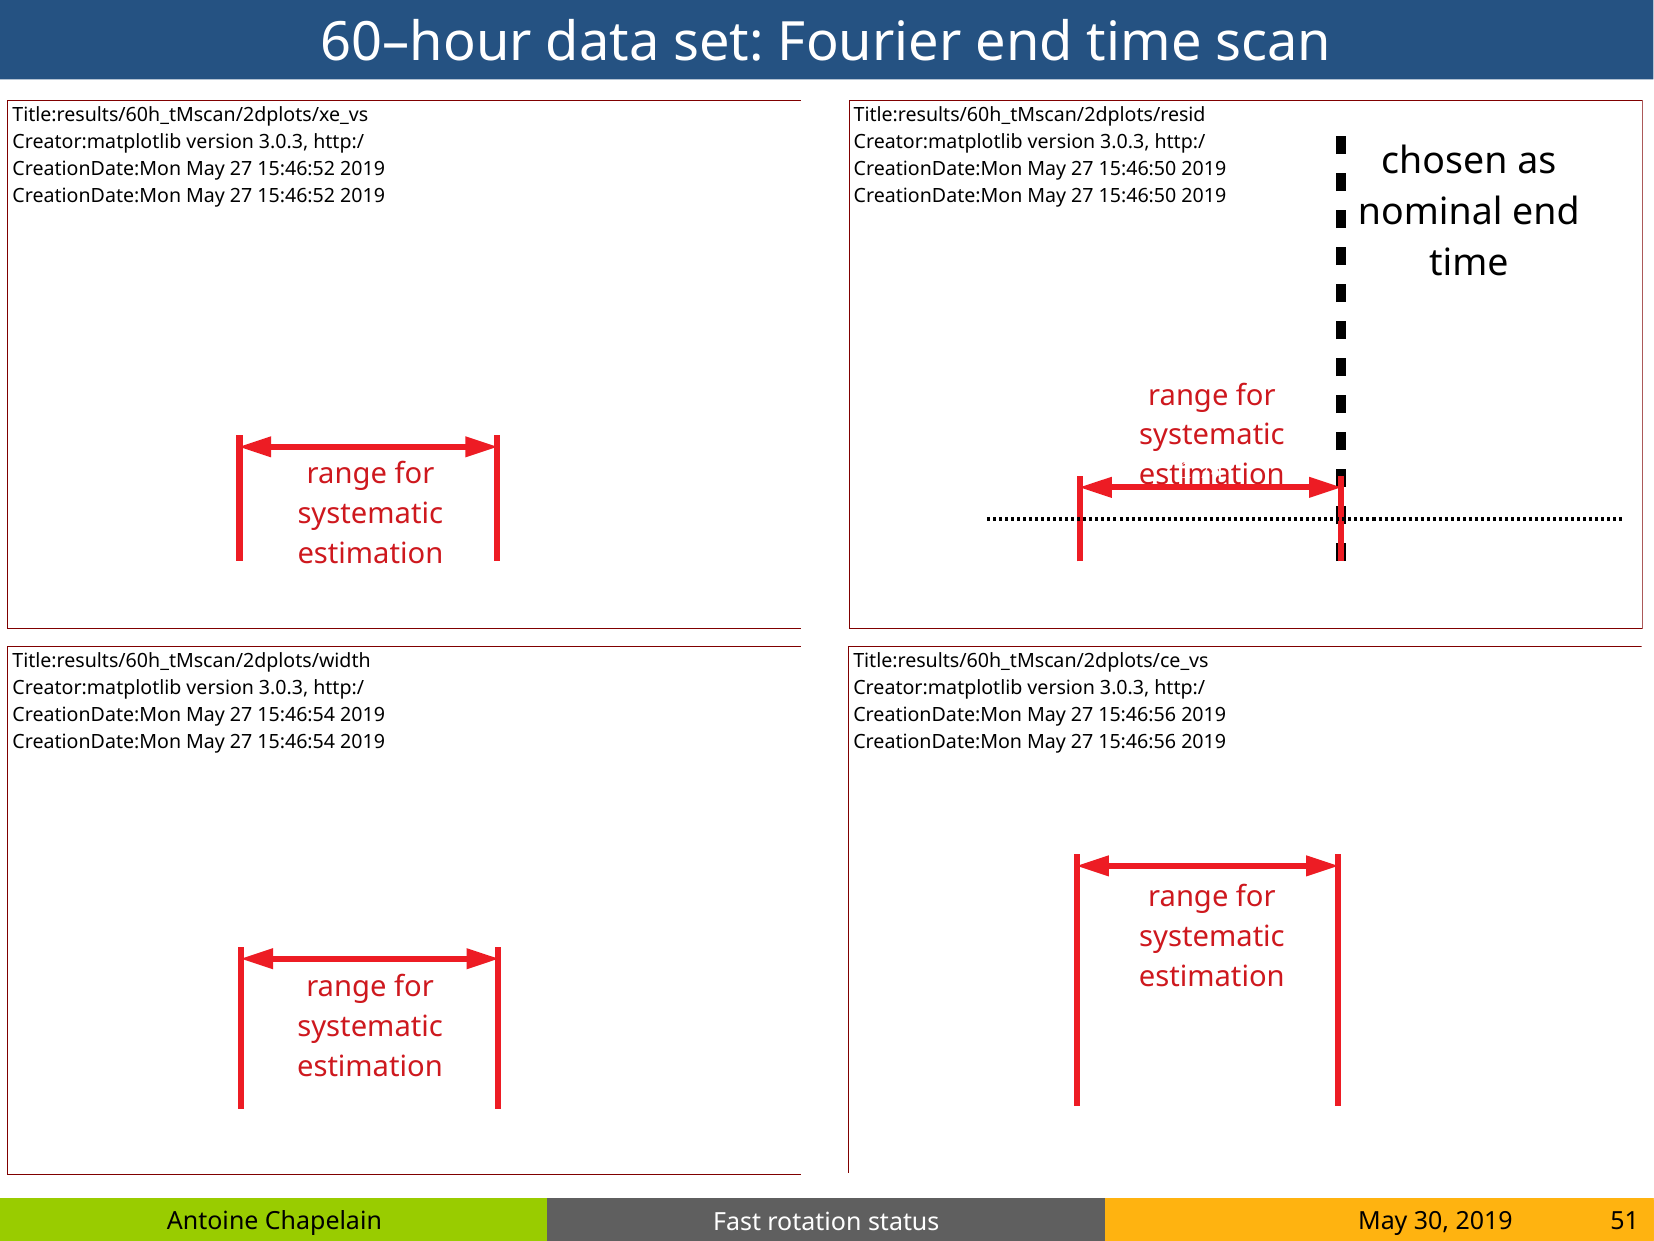

# 60–hour data set: Fourier end time scan
chosen as nominal end time
range for systematic estimation
range for systematic estimation
range for systematic estimation
range for systematic estimation